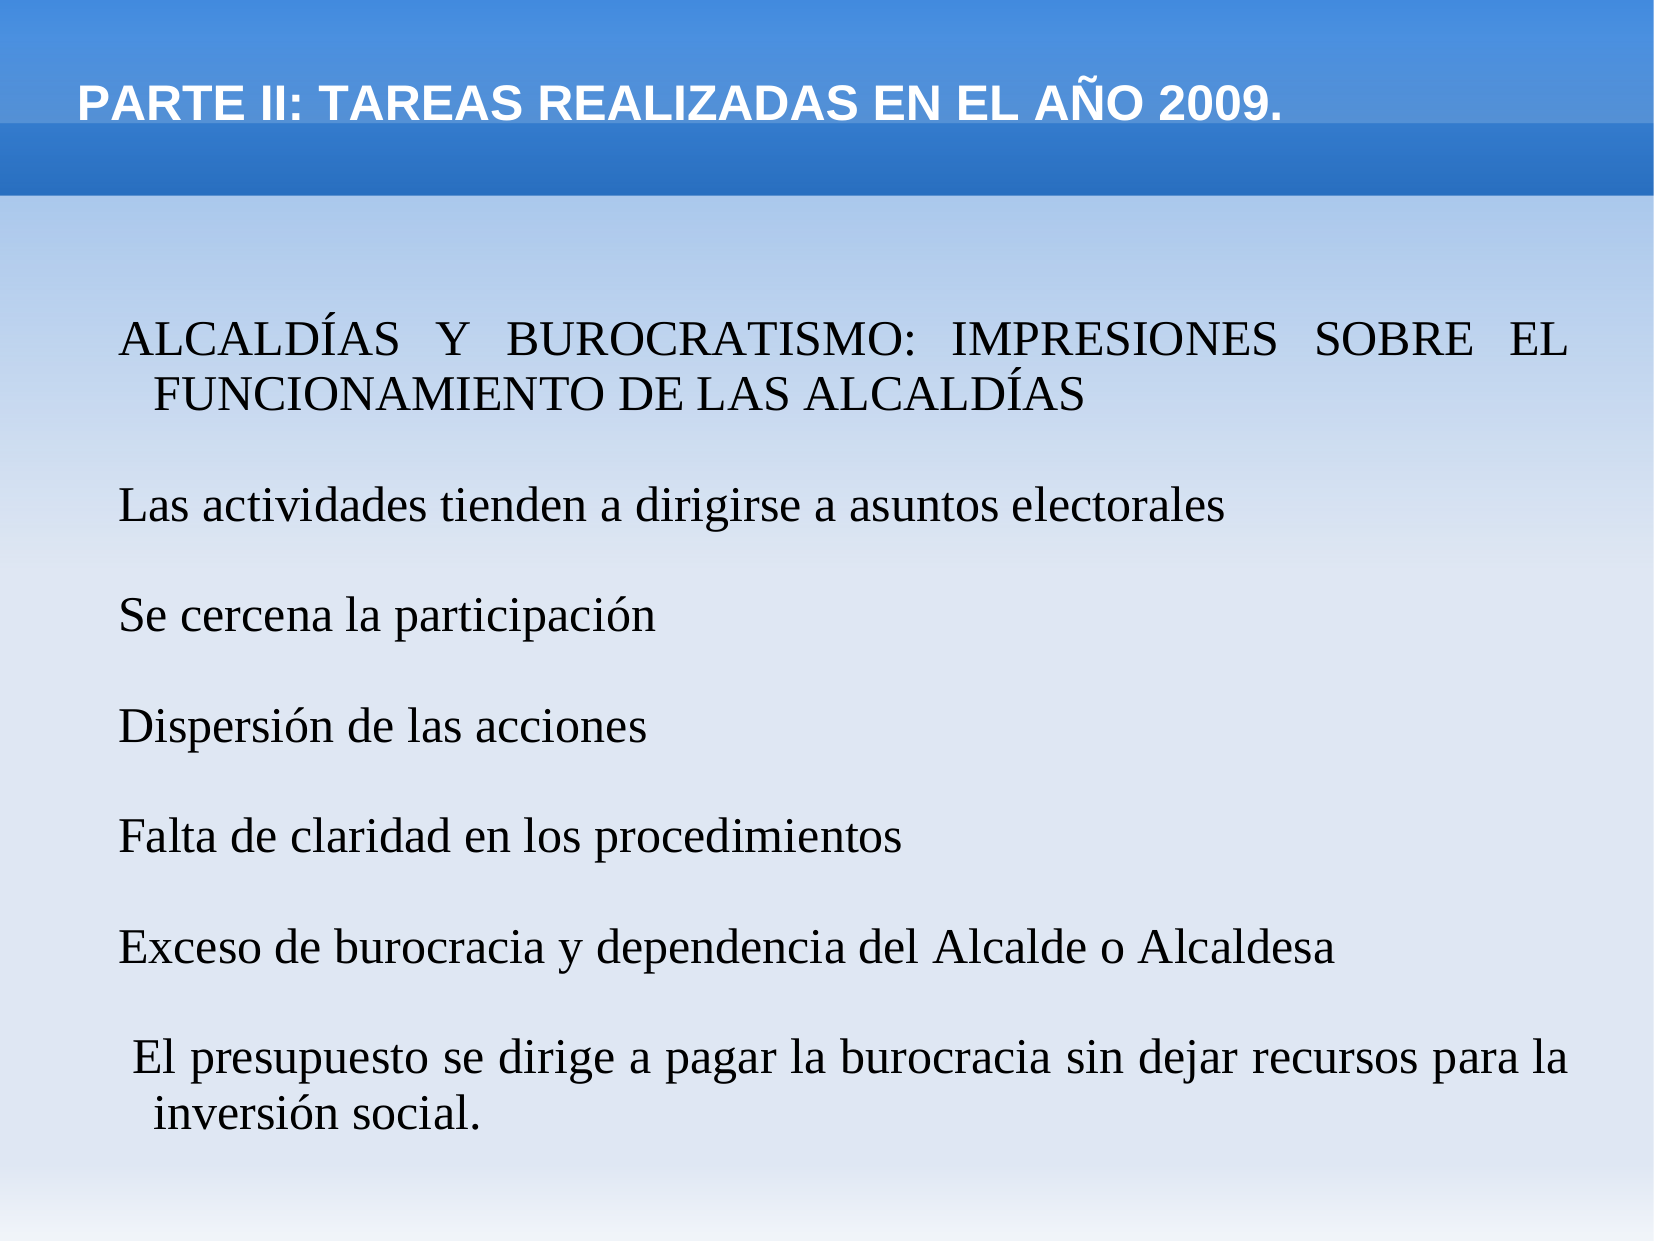

# PARTE II: TAREAS REALIZADAS EN EL AÑO 2009.
ALCALDÍAS Y BUROCRATISMO: IMPRESIONES SOBRE EL FUNCIONAMIENTO DE LAS ALCALDÍAS
Las actividades tienden a dirigirse a asuntos electorales
Se cercena la participación
Dispersión de las acciones
Falta de claridad en los procedimientos
Exceso de burocracia y dependencia del Alcalde o Alcaldesa
 El presupuesto se dirige a pagar la burocracia sin dejar recursos para la inversión social.